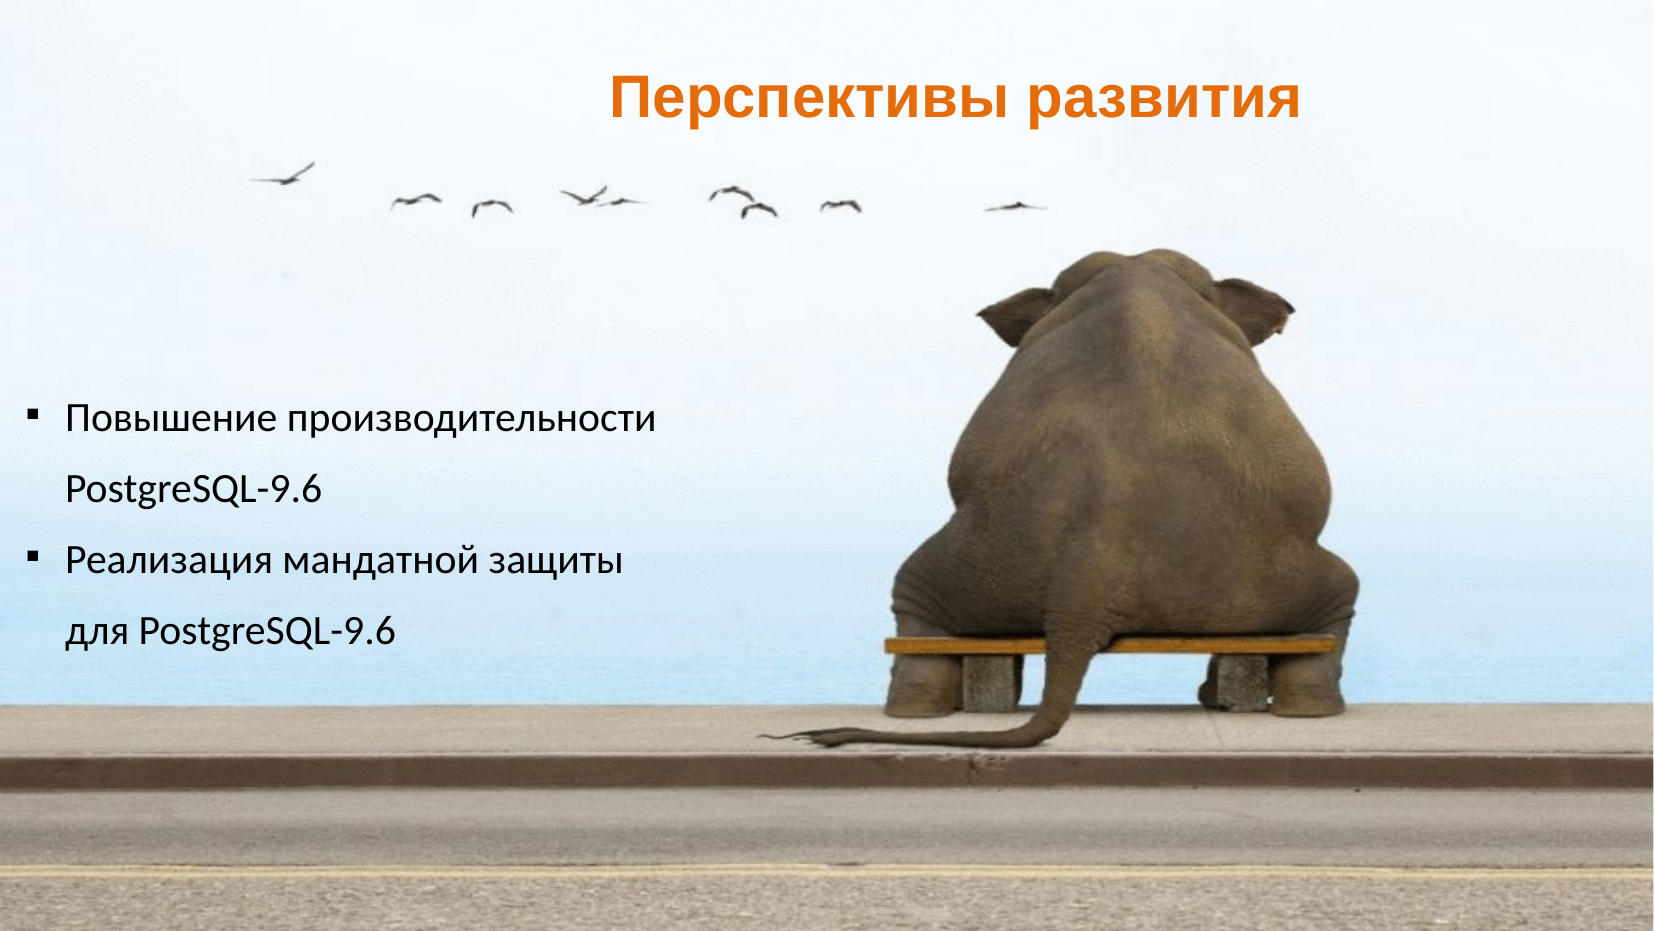

Перспективы развития
# Повышение производительности
PostgreSQL-9.6
Реализация мандатной защиты
для PostgreSQL-9.6